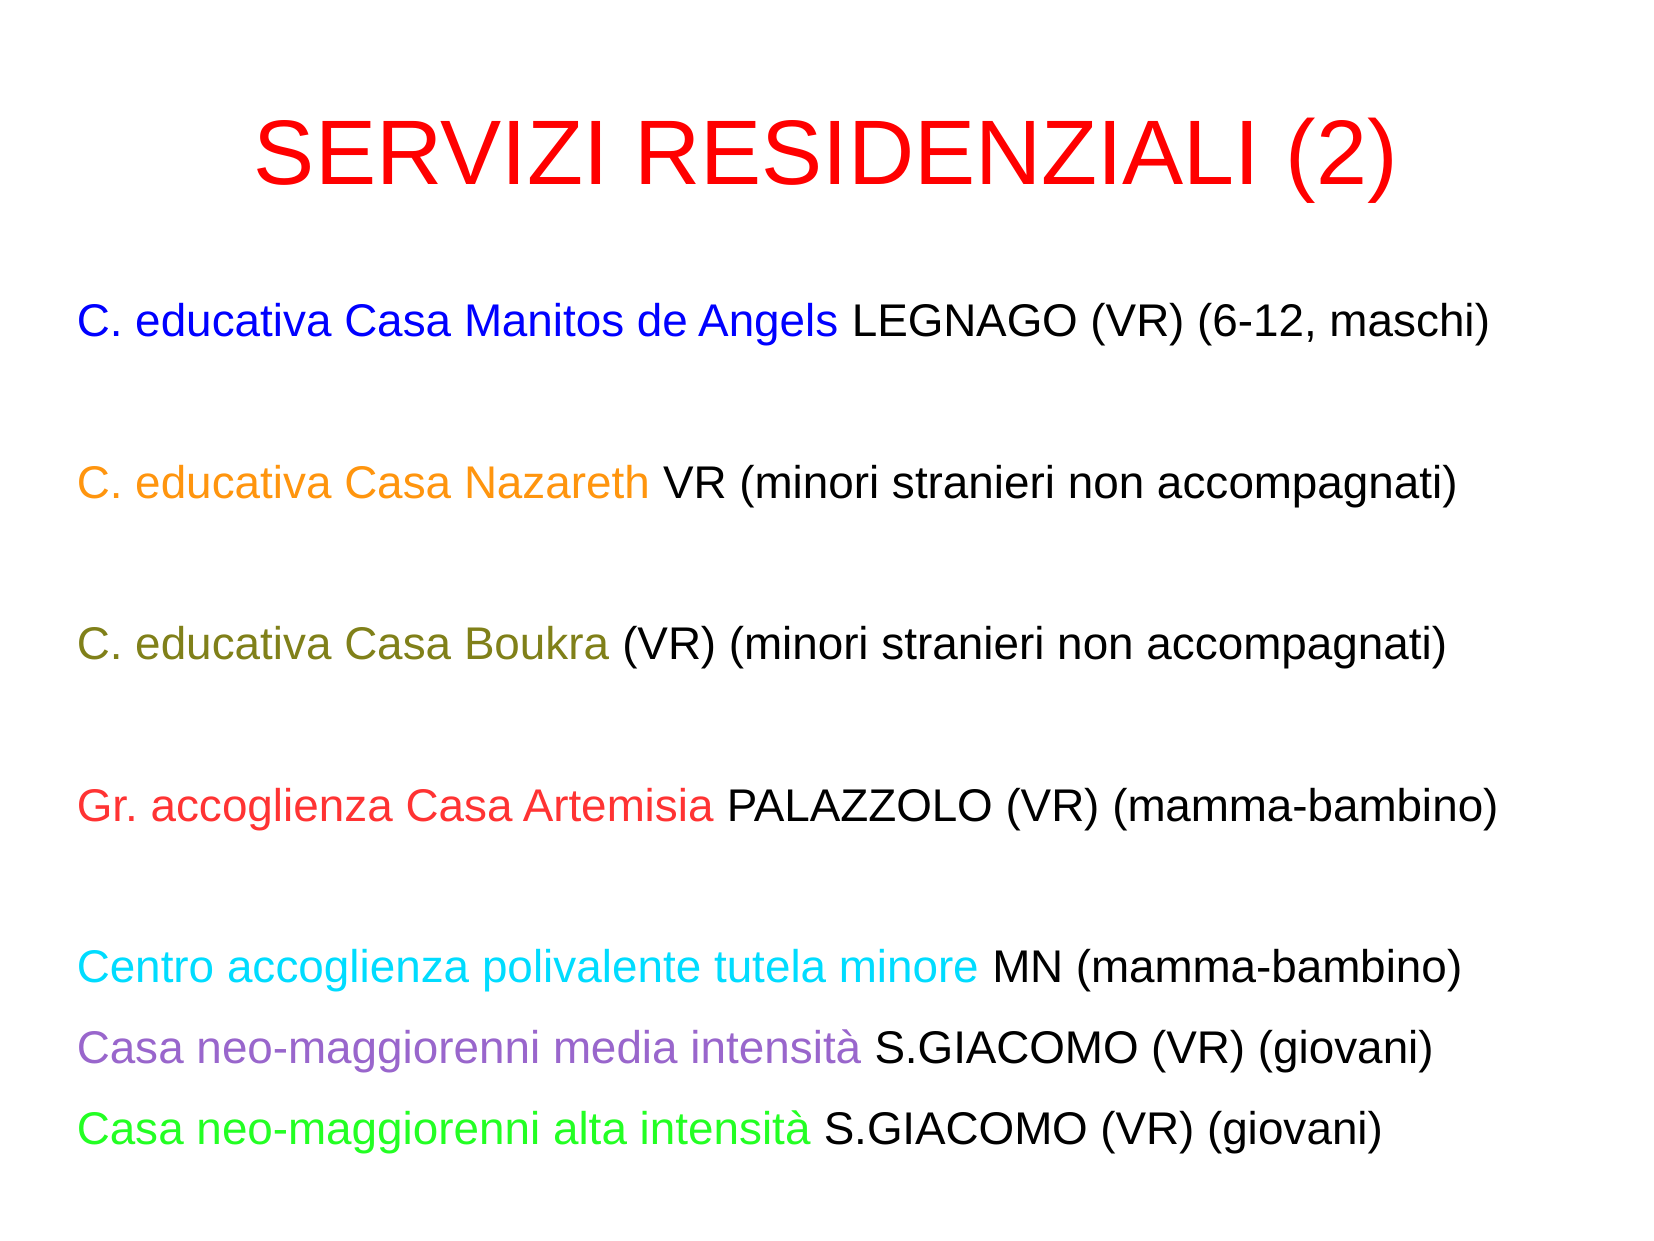

# SERVIZI RESIDENZIALI (2)
C. educativa Casa Manitos de Angels LEGNAGO (VR) (6-12, maschi)
C. educativa Casa Nazareth VR (minori stranieri non accompagnati)
C. educativa Casa Boukra (VR) (minori stranieri non accompagnati)
Gr. accoglienza Casa Artemisia PALAZZOLO (VR) (mamma-bambino)
Centro accoglienza polivalente tutela minore MN (mamma-bambino)
Casa neo-maggiorenni media intensità S.GIACOMO (VR) (giovani)
Casa neo-maggiorenni alta intensità S.GIACOMO (VR) (giovani)